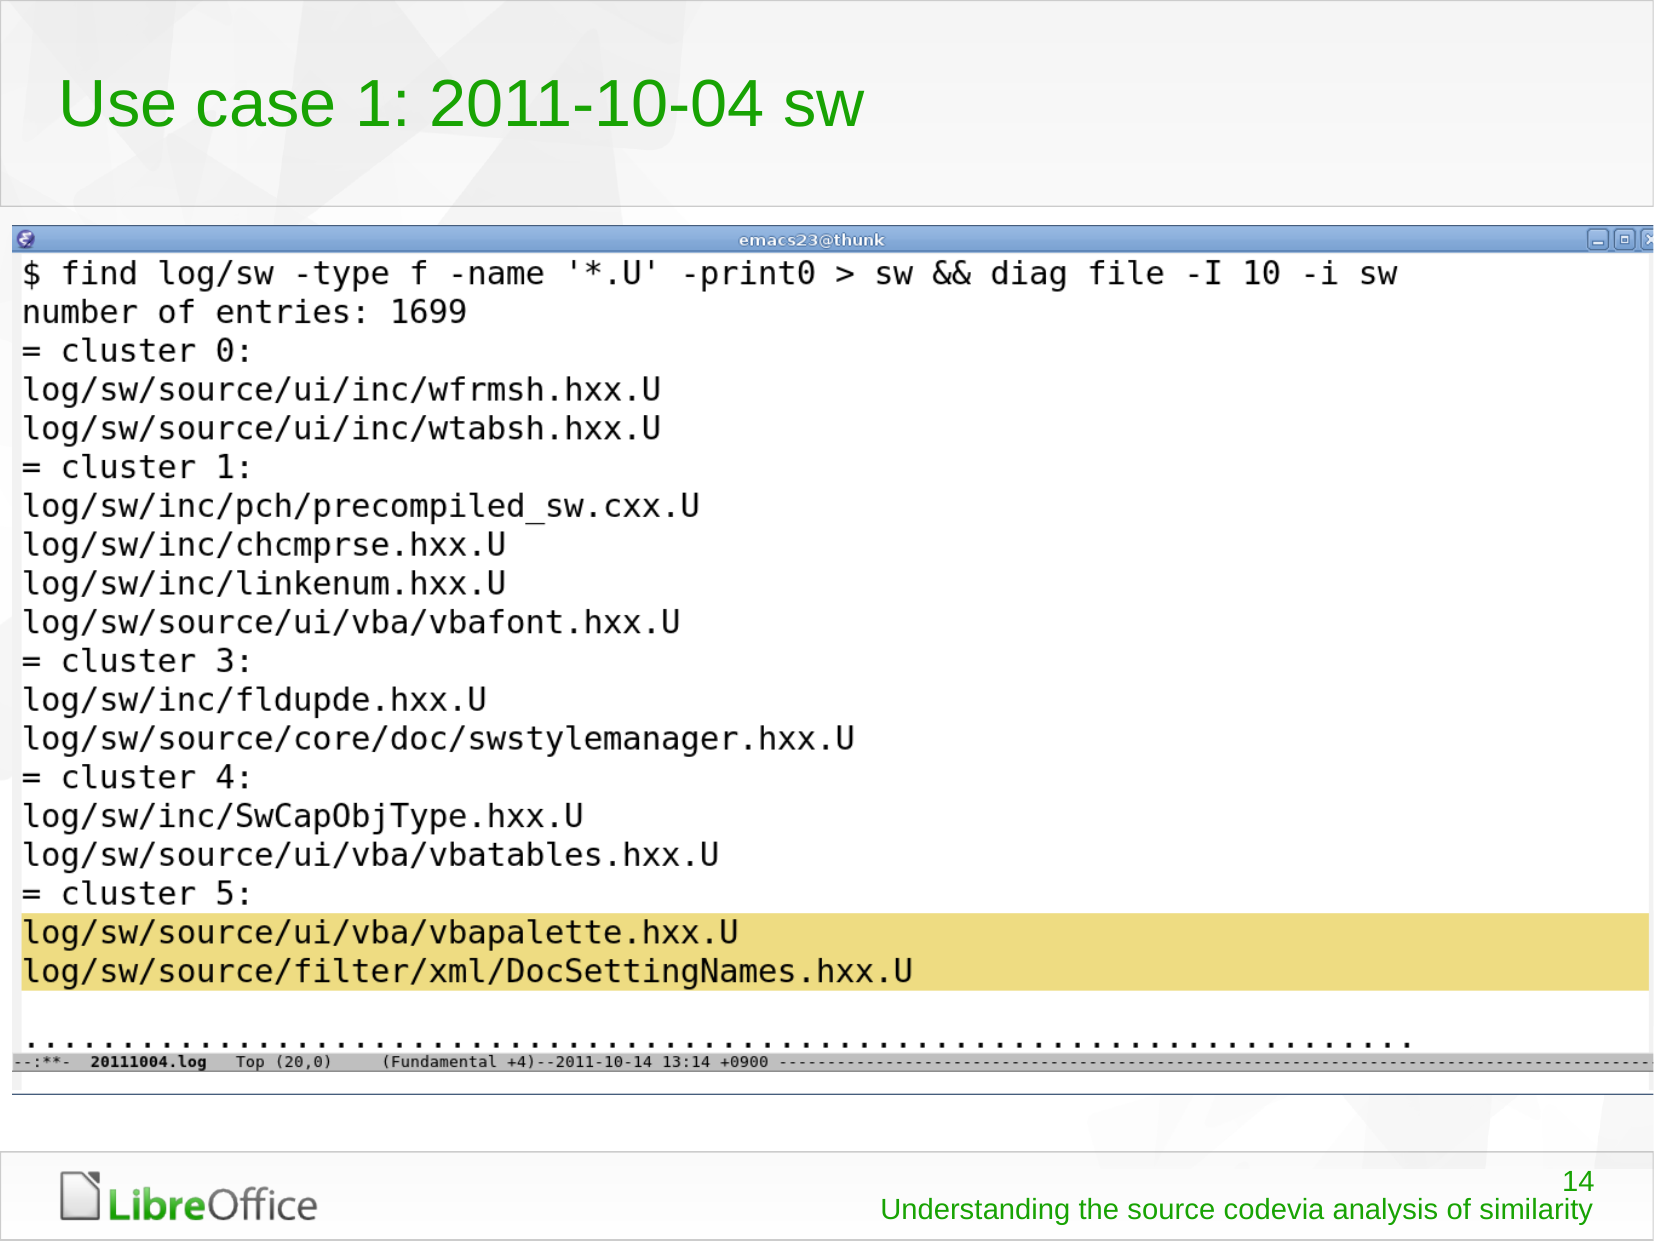

# Use case 1: 2011-10-04 sw
14
Understanding the source codevia analysis of similarity